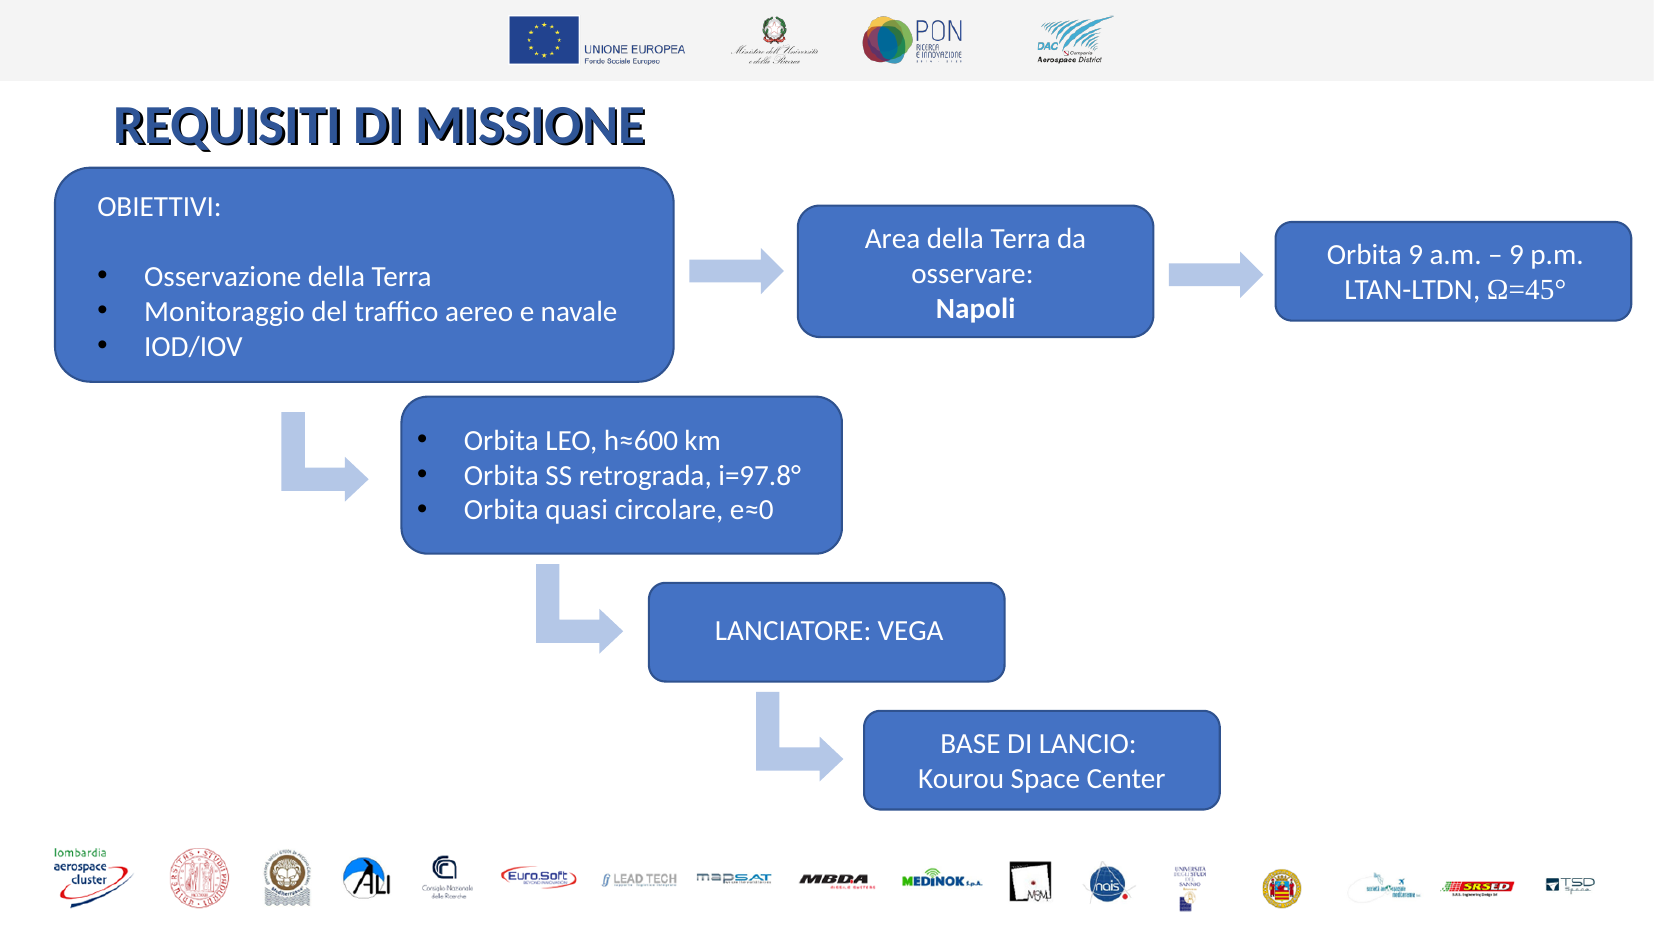

REQUISITI DI MISSIONE
OBIETTIVI:
Osservazione della Terra
Monitoraggio del traffico aereo e navale
IOD/IOV
Area della Terra da osservare:
Napoli
Orbita 9 a.m. – 9 p.m. LTAN-LTDN, Ω=45°
Orbita LEO, h≈600 km
Orbita SS retrograda, i=97.8°
Orbita quasi circolare, e≈0
LANCIATORE: VEGA
BASE DI LANCIO:
Kourou Space Center